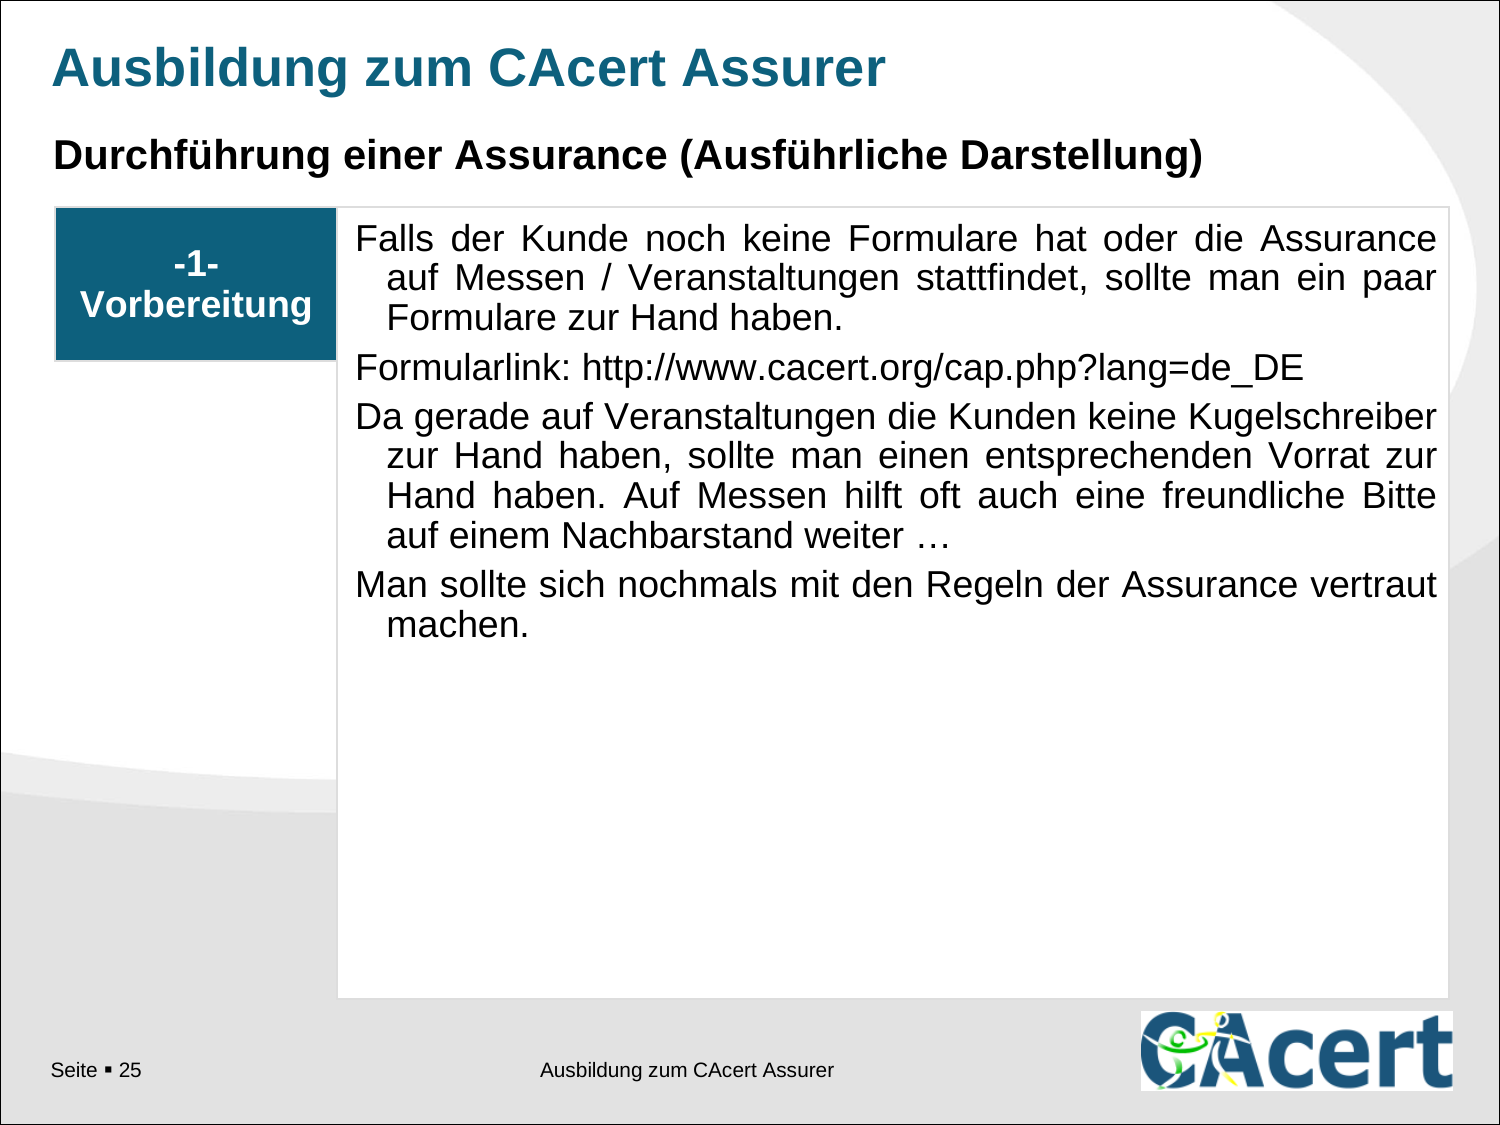

# Ausbildung zum CAcert Assurer
Durchführung einer Assurance (Ausführliche Darstellung)
-1-
Vorbereitung
Falls der Kunde noch keine Formulare hat oder die Assurance auf Messen / Veranstaltungen stattfindet, sollte man ein paar Formulare zur Hand haben.
Formularlink: http://www.cacert.org/cap.php?lang=de_DE
Da gerade auf Veranstaltungen die Kunden keine Kugelschreiber zur Hand haben, sollte man einen entsprechenden Vorrat zur Hand haben. Auf Messen hilft oft auch eine freundliche Bitte auf einem Nachbarstand weiter …
Man sollte sich nochmals mit den Regeln der Assurance vertraut machen.
Ausbildung zum CAcert Assurer